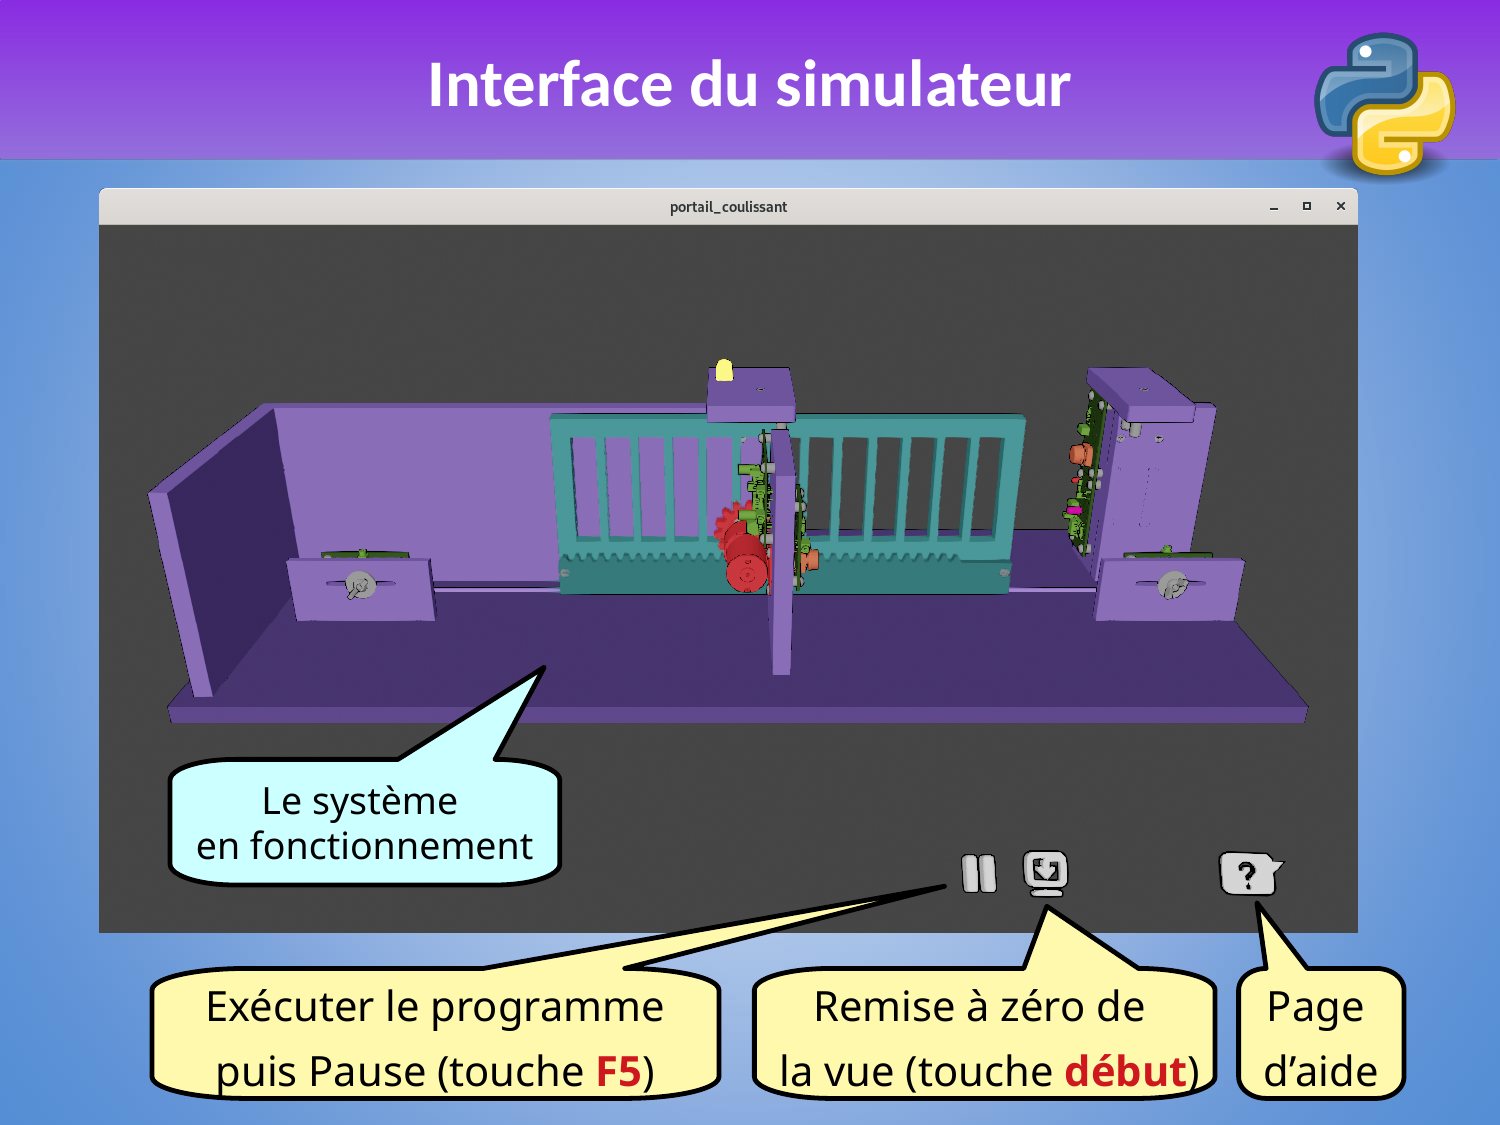

Interface du simulateur
Le système
en fonctionnement
Exécuter le programme
puis Pause (touche F5)
Remise à zéro de
 la vue (touche début)
Page
d’aide